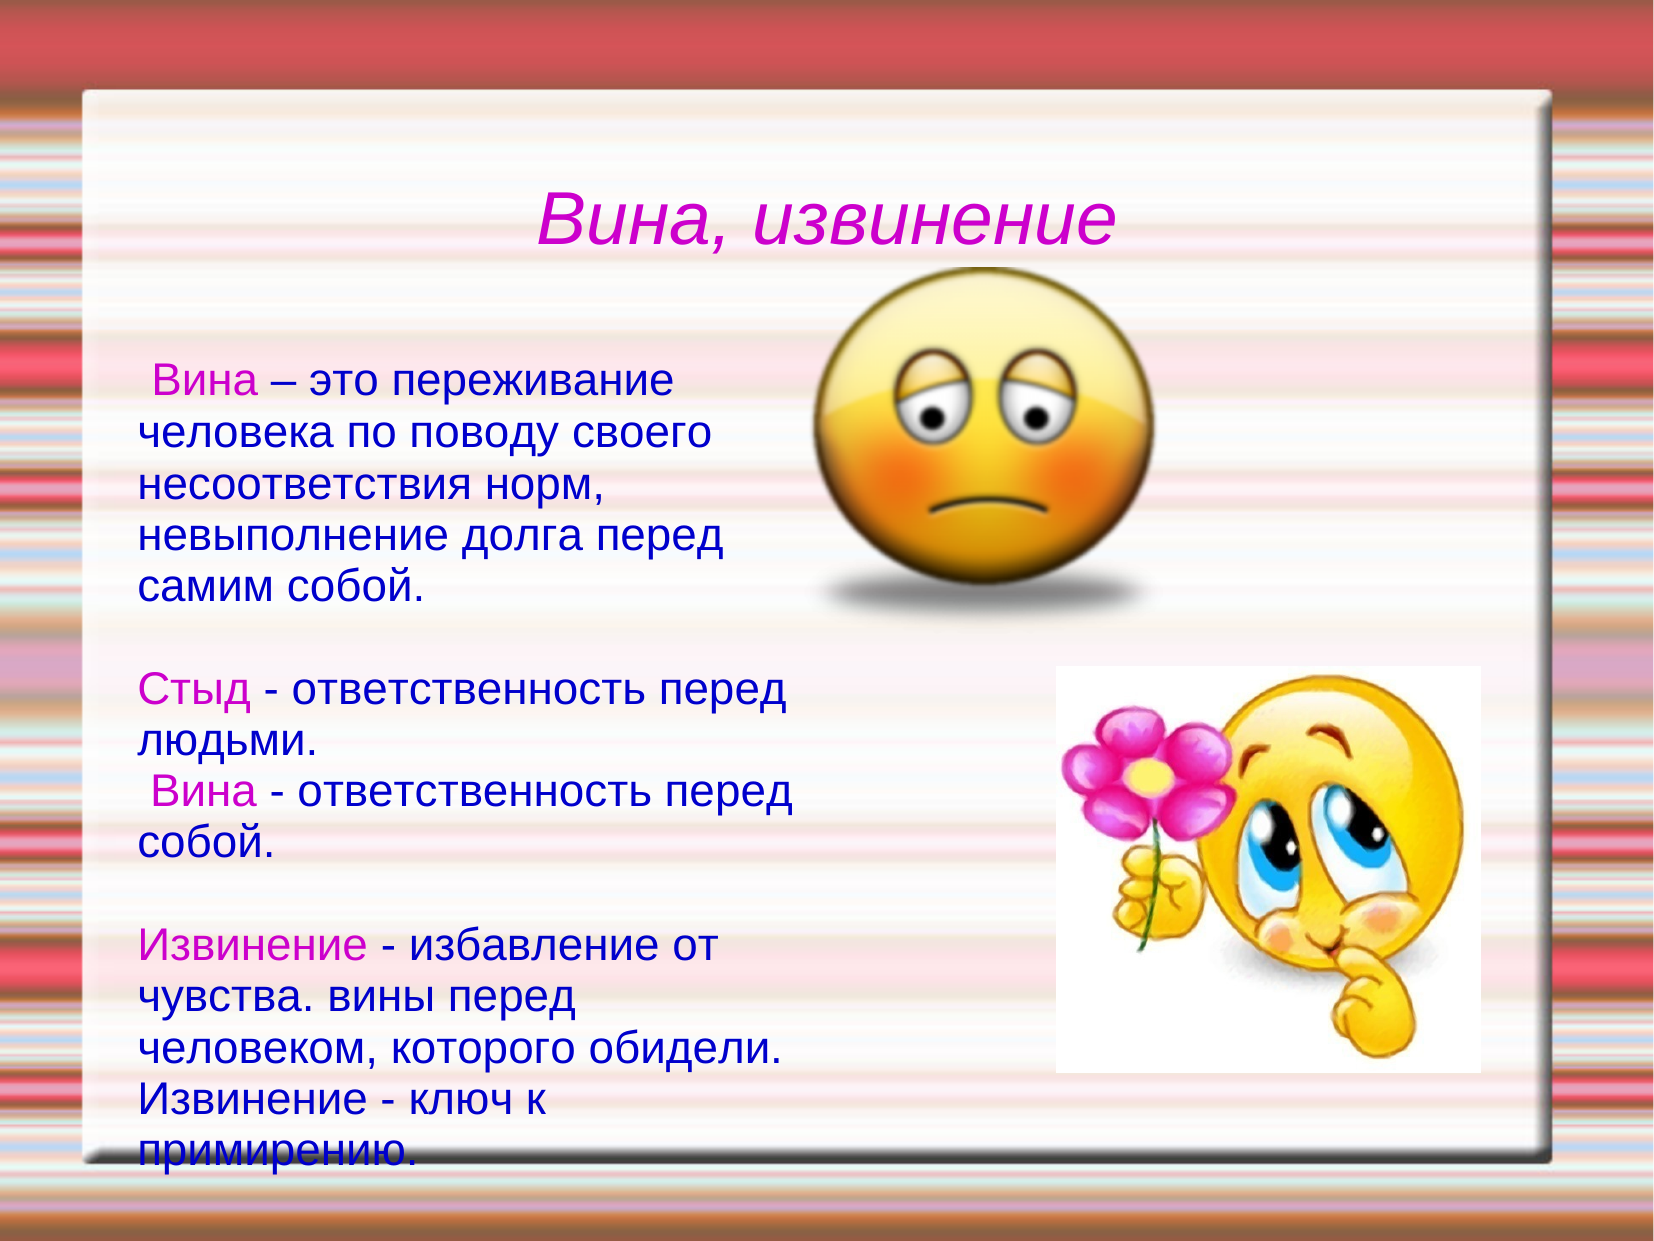

# Вина, извинение
 Вина – это переживание человека по поводу своего несоответствия норм, невыполнение долга перед самим собой.
Стыд - ответственность перед людьми.
 Вина - ответственность перед собой.
Извинение - избавление от чувства. вины перед человеком, которого обидели. Извинение - ключ к примирению.
ю